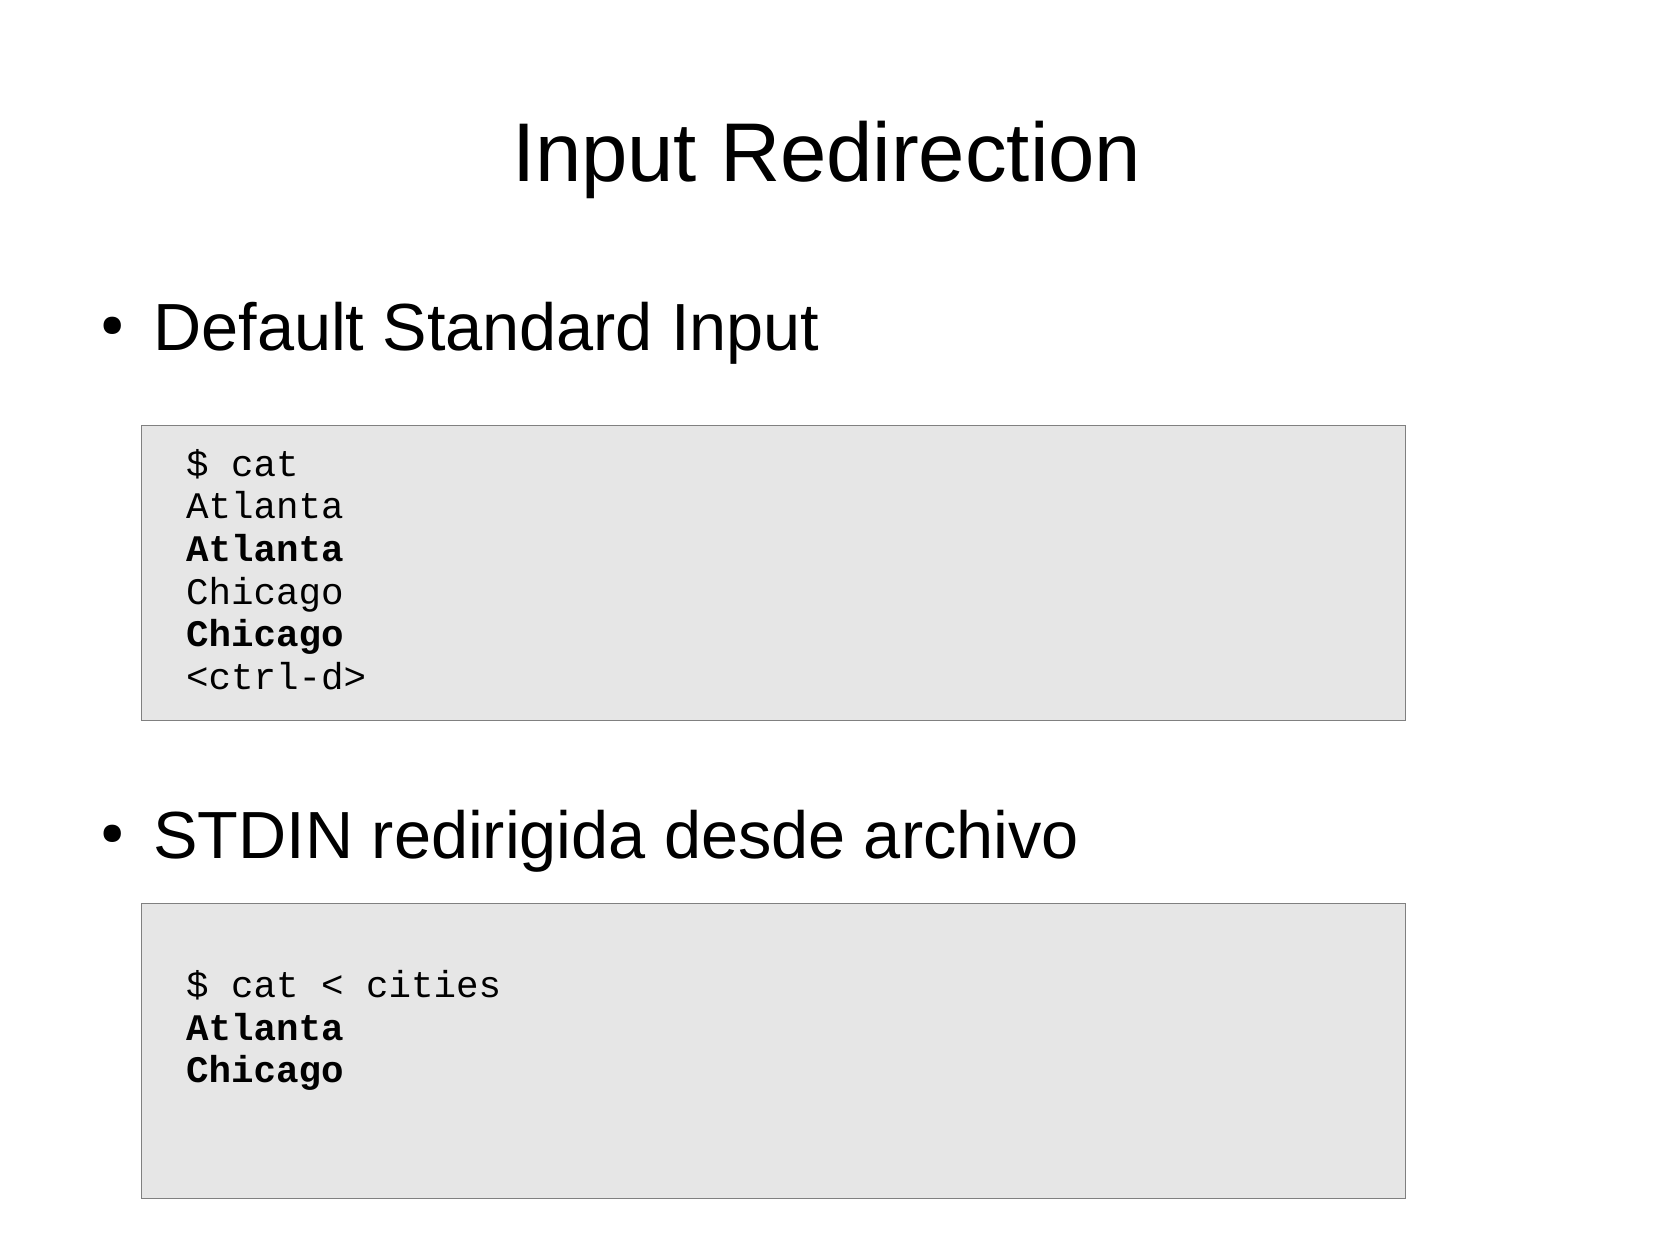

# Input Redirection
Default Standard Input
$ cat
Atlanta
Atlanta
Chicago
Chicago
<ctrl-d>
STDIN redirigida desde archivo
$ cat < cities
Atlanta
Chicago